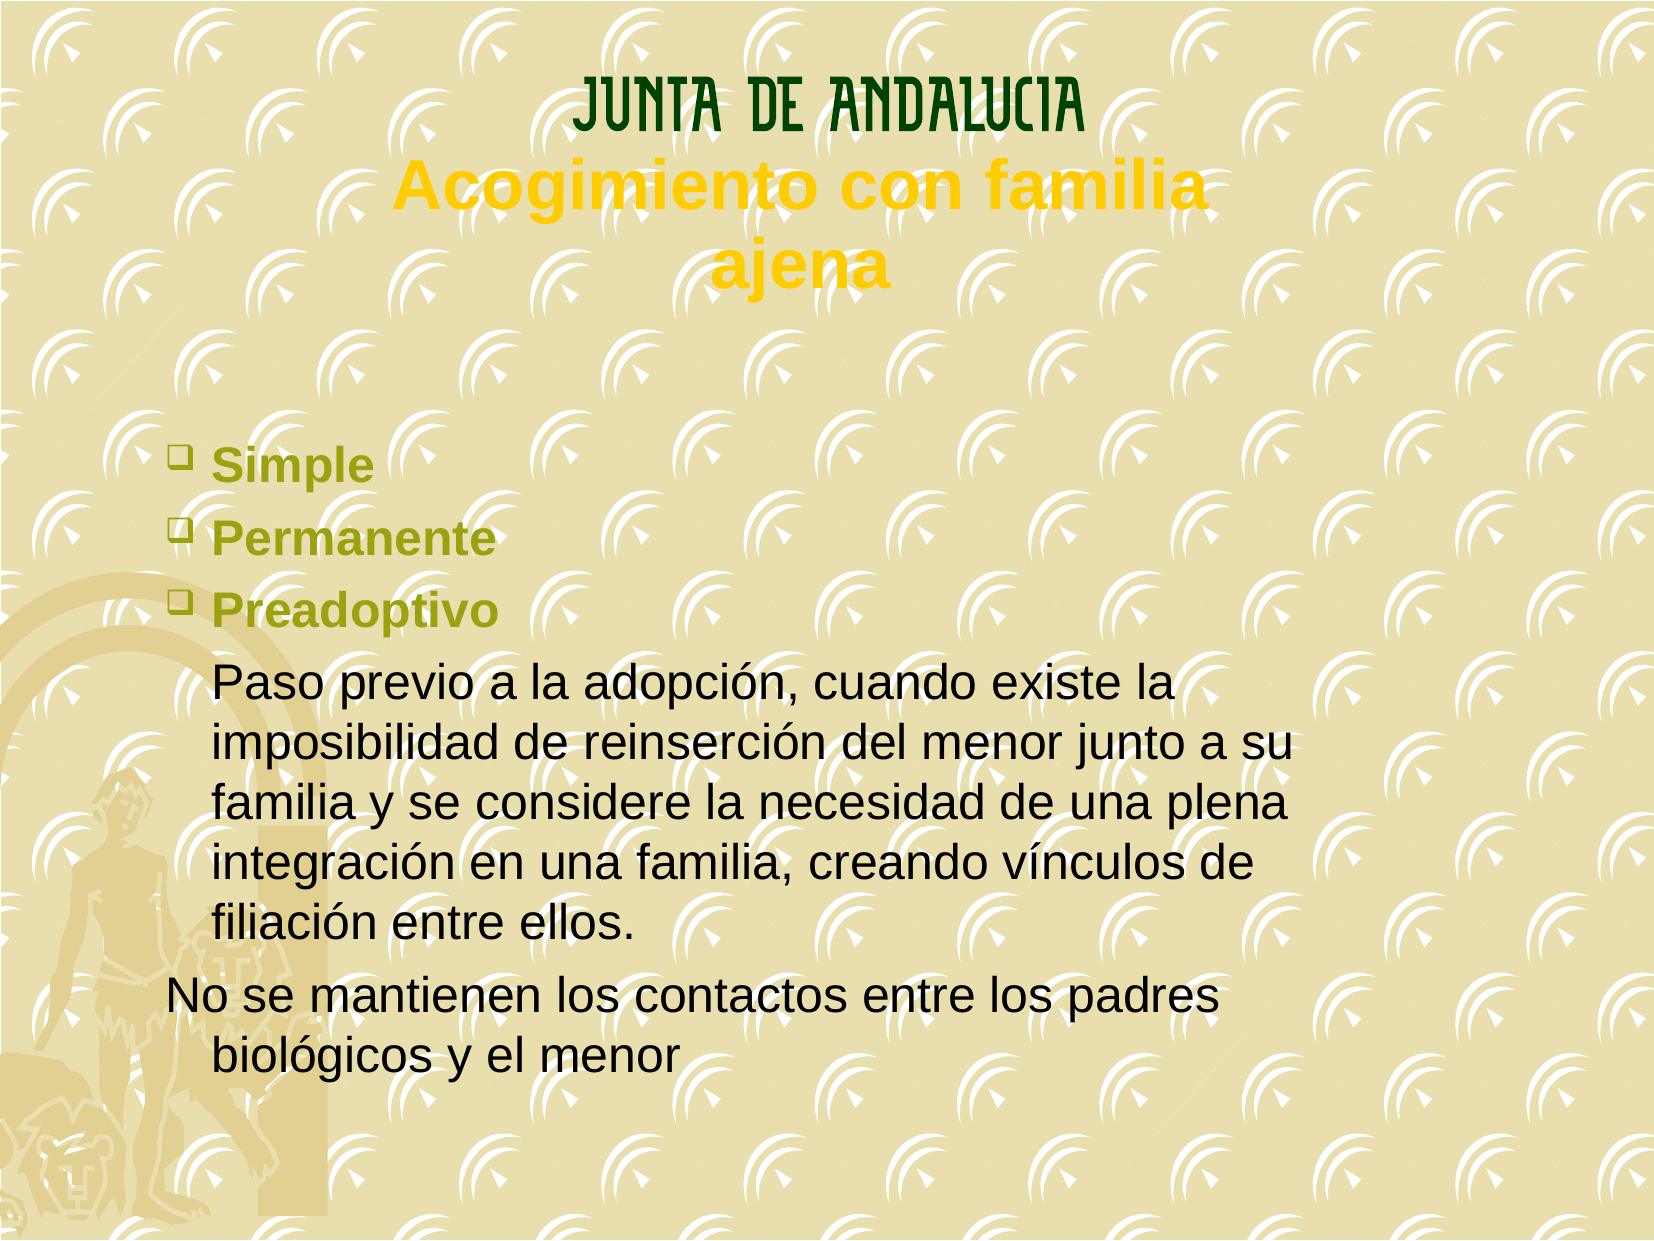

Acogimiento con familia ajena
#
Simple
Permanente
Preadoptivo
	Paso previo a la adopción, cuando existe la imposibilidad de reinserción del menor junto a su familia y se considere la necesidad de una plena integración en una familia, creando vínculos de filiación entre ellos.
No se mantienen los contactos entre los padres biológicos y el menor